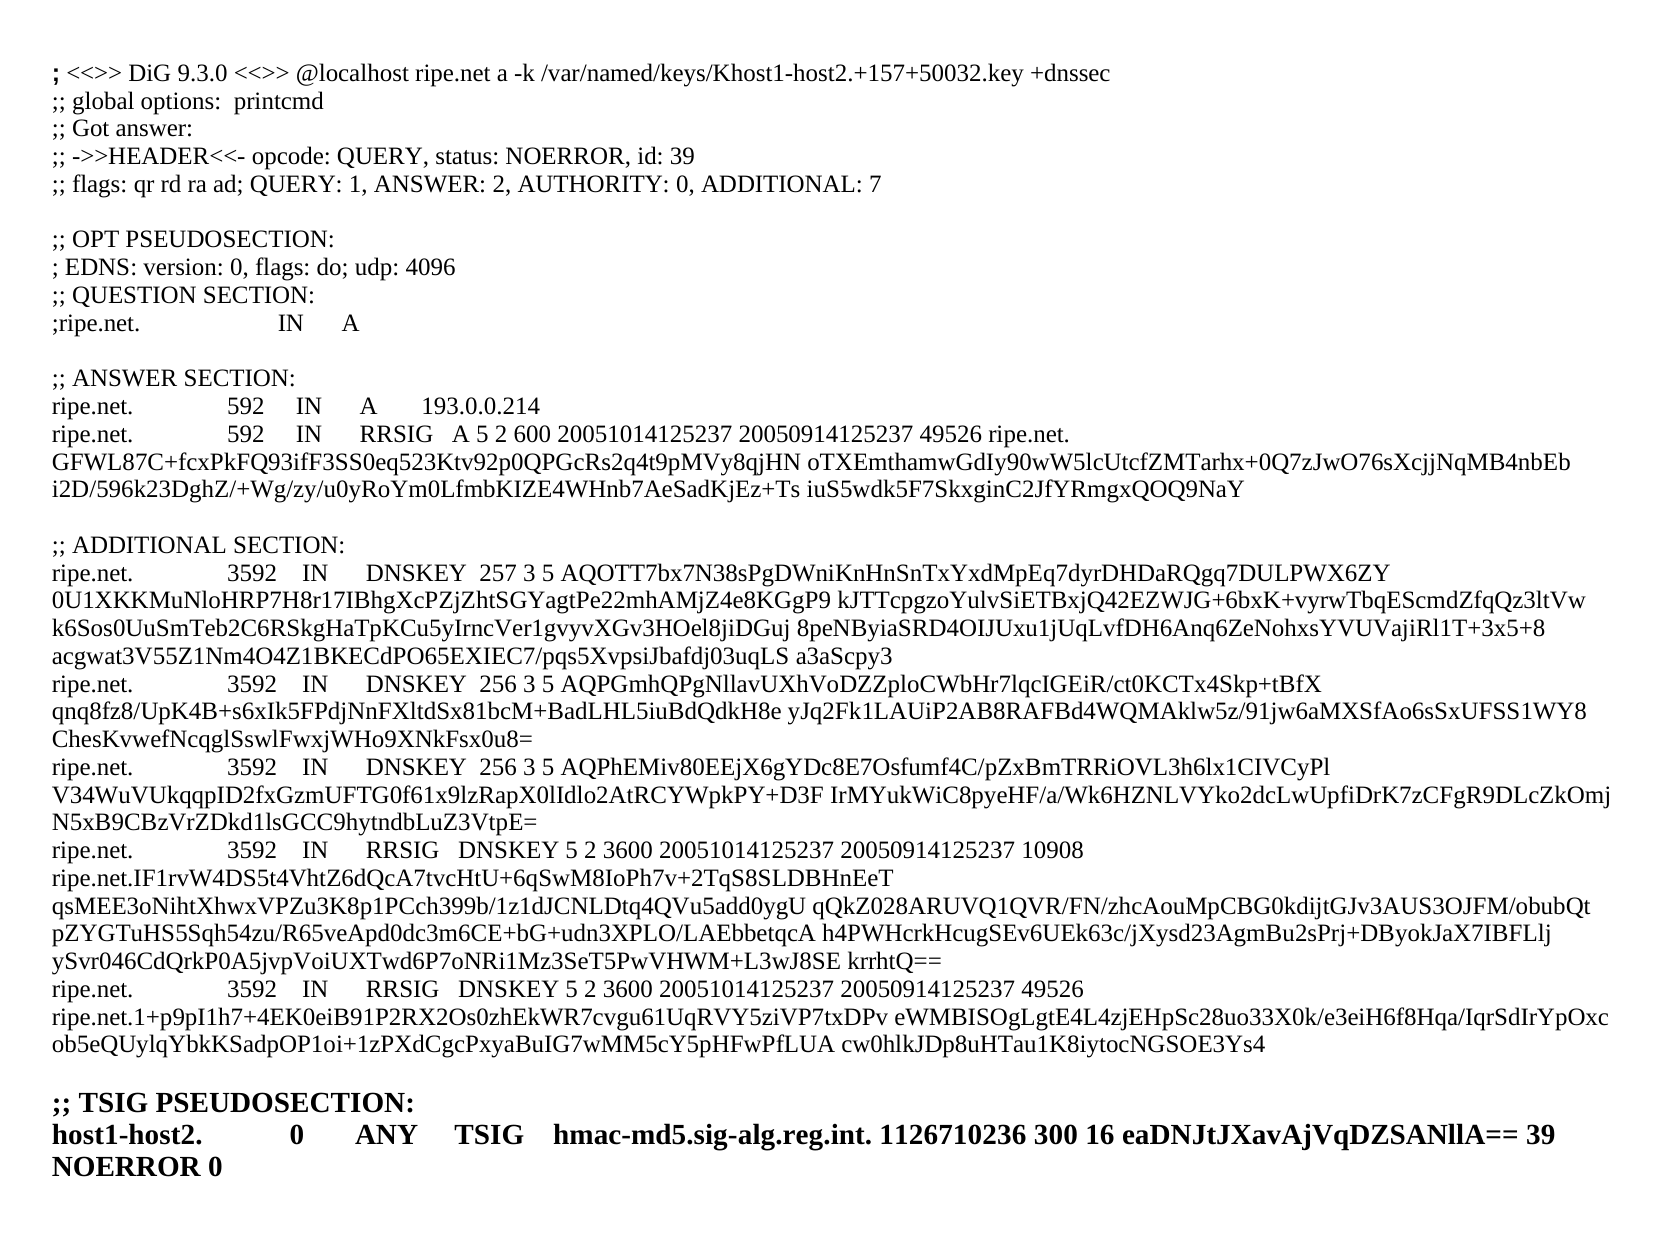

; <<>> DiG 9.3.0 <<>> @localhost ripe.net a -k /var/named/keys/Khost1-host2.+157+50032.key +dnssec
;; global options: printcmd
;; Got answer:
;; ->>HEADER<<- opcode: QUERY, status: NOERROR, id: 39
;; flags: qr rd ra ad; QUERY: 1, ANSWER: 2, AUTHORITY: 0, ADDITIONAL: 7
;; OPT PSEUDOSECTION:
; EDNS: version: 0, flags: do; udp: 4096
;; QUESTION SECTION:
;ripe.net. IN A
;; ANSWER SECTION:
ripe.net. 592 IN A 193.0.0.214
ripe.net. 592 IN RRSIG A 5 2 600 20051014125237 20050914125237 49526 ripe.net. GFWL87C+fcxPkFQ93ifF3SS0eq523Ktv92p0QPGcRs2q4t9pMVy8qjHN oTXEmthamwGdIy90wW5lcUtcfZMTarhx+0Q7zJwO76sXcjjNqMB4nbEb i2D/596k23DghZ/+Wg/zy/u0yRoYm0LfmbKIZE4WHnb7AeSadKjEz+Ts iuS5wdk5F7SkxginC2JfYRmgxQOQ9NaY
;; ADDITIONAL SECTION:
ripe.net. 3592 IN DNSKEY 257 3 5 AQOTT7bx7N38sPgDWniKnHnSnTxYxdMpEq7dyrDHDaRQgq7DULPWX6ZY 0U1XKKMuNloHRP7H8r17IBhgXcPZjZhtSGYagtPe22mhAMjZ4e8KGgP9 kJTTcpgzoYulvSiETBxjQ42EZWJG+6bxK+vyrwTbqEScmdZfqQz3ltVw k6Sos0UuSmTeb2C6RSkgHaTpKCu5yIrncVer1gvyvXGv3HOel8jiDGuj 8peNByiaSRD4OIJUxu1jUqLvfDH6Anq6ZeNohxsYVUVajiRl1T+3x5+8 acgwat3V55Z1Nm4O4Z1BKECdPO65EXIEC7/pqs5XvpsiJbafdj03uqLS a3aScpy3
ripe.net. 3592 IN DNSKEY 256 3 5 AQPGmhQPgNllavUXhVoDZZploCWbHr7lqcIGEiR/ct0KCTx4Skp+tBfX qnq8fz8/UpK4B+s6xIk5FPdjNnFXltdSx81bcM+BadLHL5iuBdQdkH8e yJq2Fk1LAUiP2AB8RAFBd4WQMAklw5z/91jw6aMXSfAo6sSxUFSS1WY8 ChesKvwefNcqglSswlFwxjWHo9XNkFsx0u8=
ripe.net. 3592 IN DNSKEY 256 3 5 AQPhEMiv80EEjX6gYDc8E7Osfumf4C/pZxBmTRRiOVL3h6lx1CIVCyPl V34WuVUkqqpID2fxGzmUFTG0f61x9lzRapX0lIdlo2AtRCYWpkPY+D3F IrMYukWiC8pyeHF/a/Wk6HZNLVYko2dcLwUpfiDrK7zCFgR9DLcZkOmj N5xB9CBzVrZDkd1lsGCC9hytndbLuZ3VtpE=
ripe.net. 3592 IN RRSIG DNSKEY 5 2 3600 20051014125237 20050914125237 10908 ripe.net.IF1rvW4DS5t4VhtZ6dQcA7tvcHtU+6qSwM8IoPh7v+2TqS8SLDBHnEeT qsMEE3oNihtXhwxVPZu3K8p1PCch399b/1z1dJCNLDtq4QVu5add0ygU qQkZ028ARUVQ1QVR/FN/zhcAouMpCBG0kdijtGJv3AUS3OJFM/obubQt pZYGTuHS5Sqh54zu/R65veApd0dc3m6CE+bG+udn3XPLO/LAEbbetqcA h4PWHcrkHcugSEv6UEk63c/jXysd23AgmBu2sPrj+DByokJaX7IBFLlj ySvr046CdQrkP0A5jvpVoiUXTwd6P7oNRi1Mz3SeT5PwVHWM+L3wJ8SE krrhtQ==
ripe.net. 3592 IN RRSIG DNSKEY 5 2 3600 20051014125237 20050914125237 49526 ripe.net.1+p9pI1h7+4EK0eiB91P2RX2Os0zhEkWR7cvgu61UqRVY5ziVP7txDPv eWMBISOgLgtE4L4zjEHpSc28uo33X0k/e3eiH6f8Hqa/IqrSdIrYpOxc ob5eQUylqYbkKSadpOP1oi+1zPXdCgcPxyaBuIG7wMM5cY5pHFwPfLUA cw0hlkJDp8uHTau1K8iytocNGSOE3Ys4
;; TSIG PSEUDOSECTION:
host1-host2. 0 ANY TSIG hmac-md5.sig-alg.reg.int. 1126710236 300 16 eaDNJtJXavAjVqDZSANllA== 39 NOERROR 0